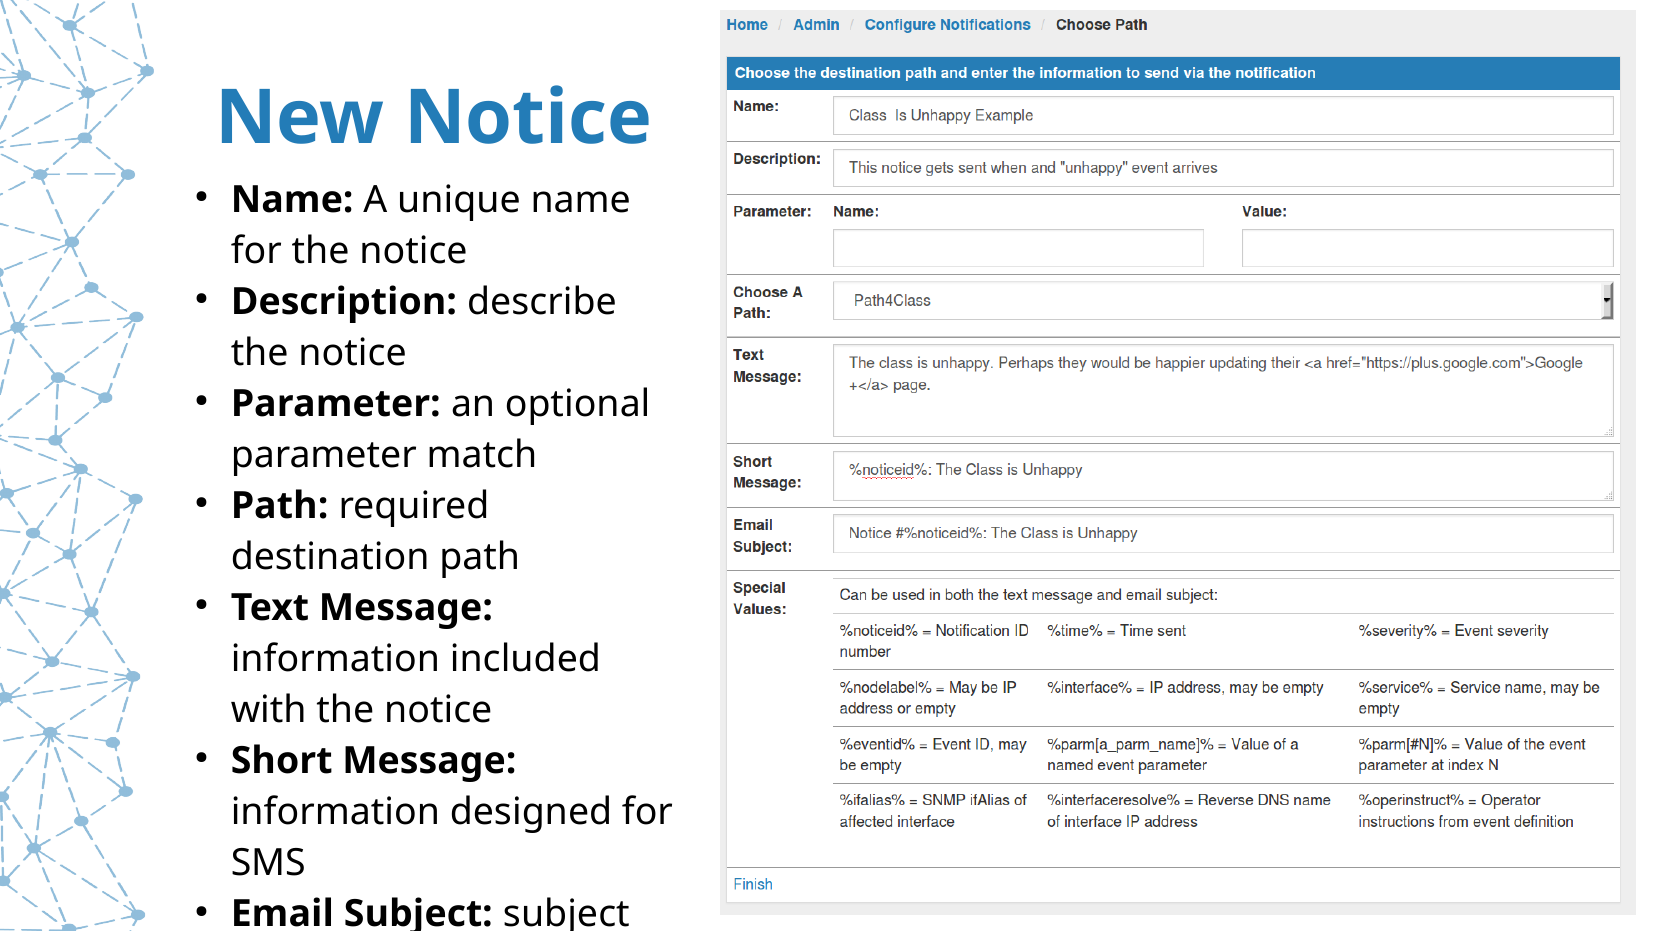

# New Notice
Name: A unique name for the notice
Description: describe the notice
Parameter: an optional parameter match
Path: required destination path
Text Message: information included with the notice
Short Message: information designed for SMS
Email Subject: subject line of e-mail